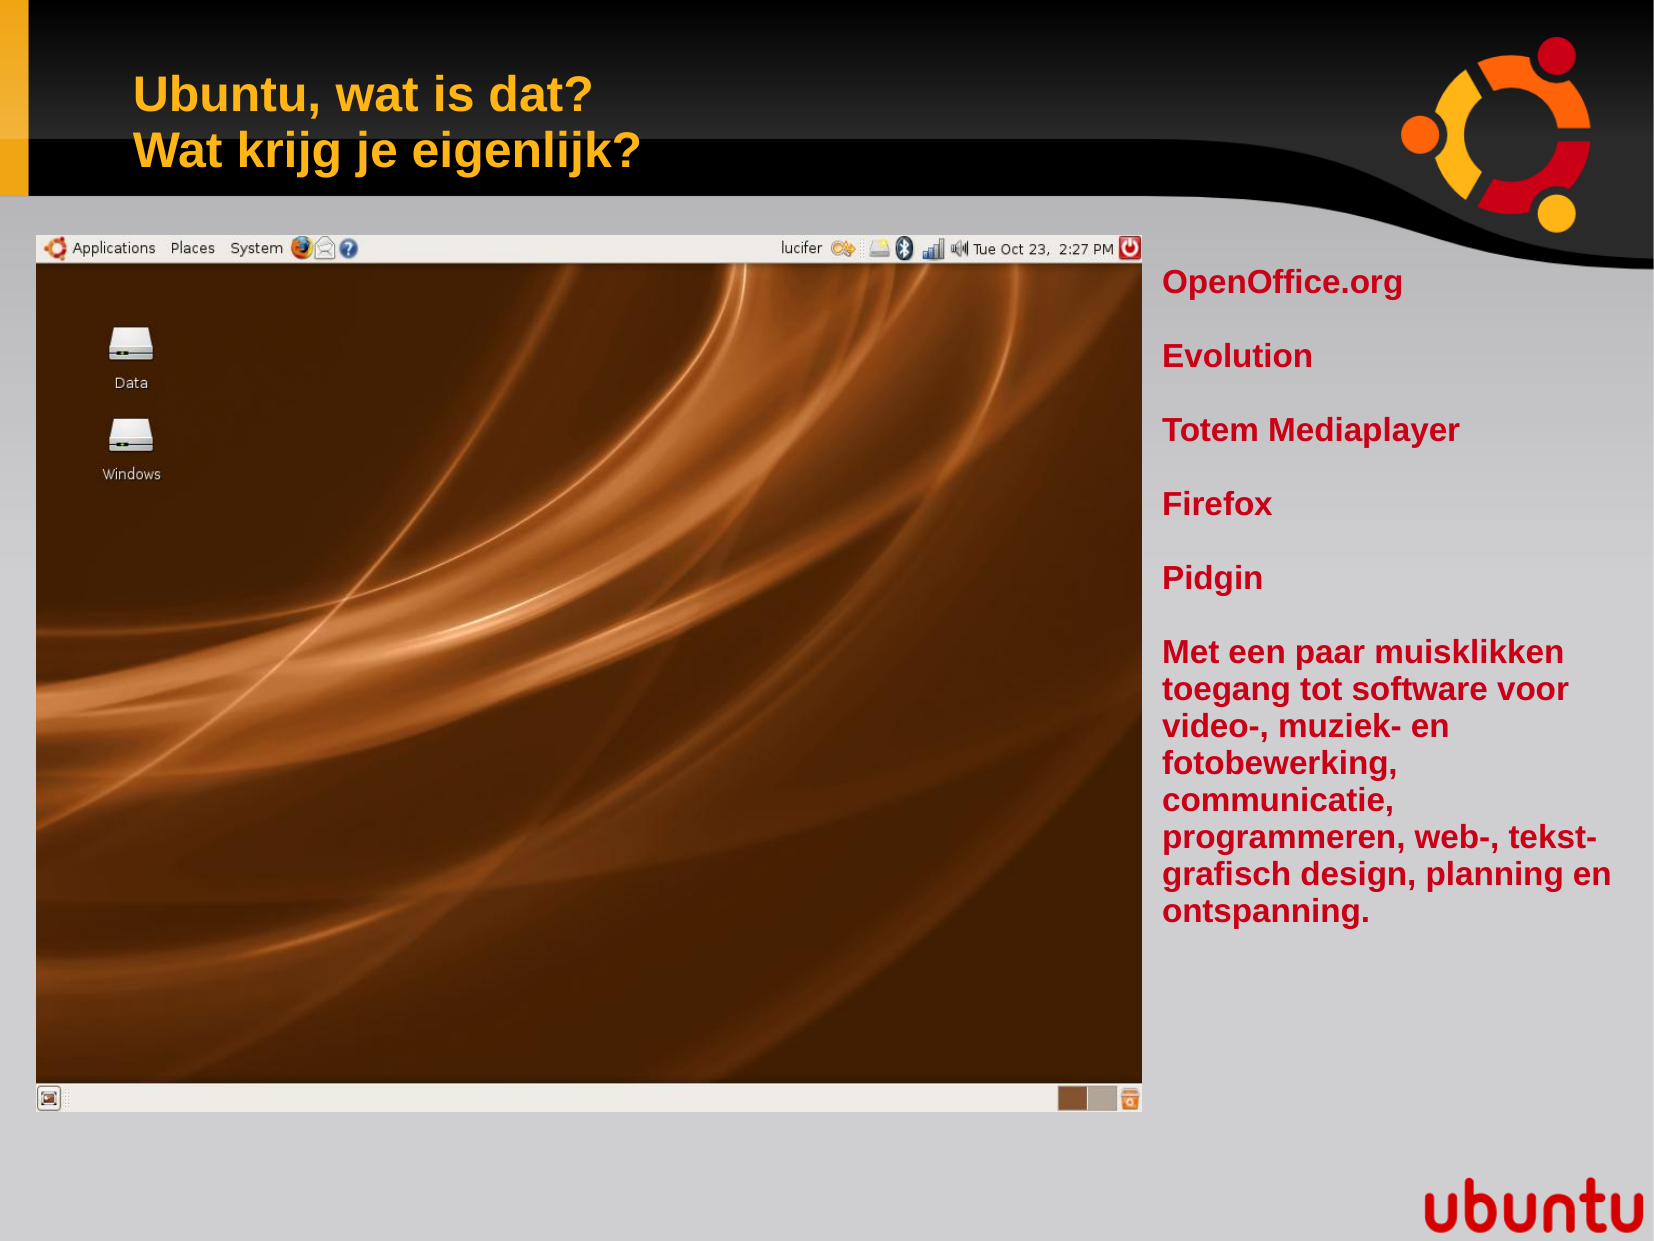

Ubuntu, wat is dat?
Wat krijg je eigenlijk?
OpenOffice.org
Evolution
Totem Mediaplayer
Firefox
Pidgin
Met een paar muisklikken toegang tot software voor video-, muziek- en fotobewerking, communicatie, programmeren, web-, tekst- grafisch design, planning en ontspanning.